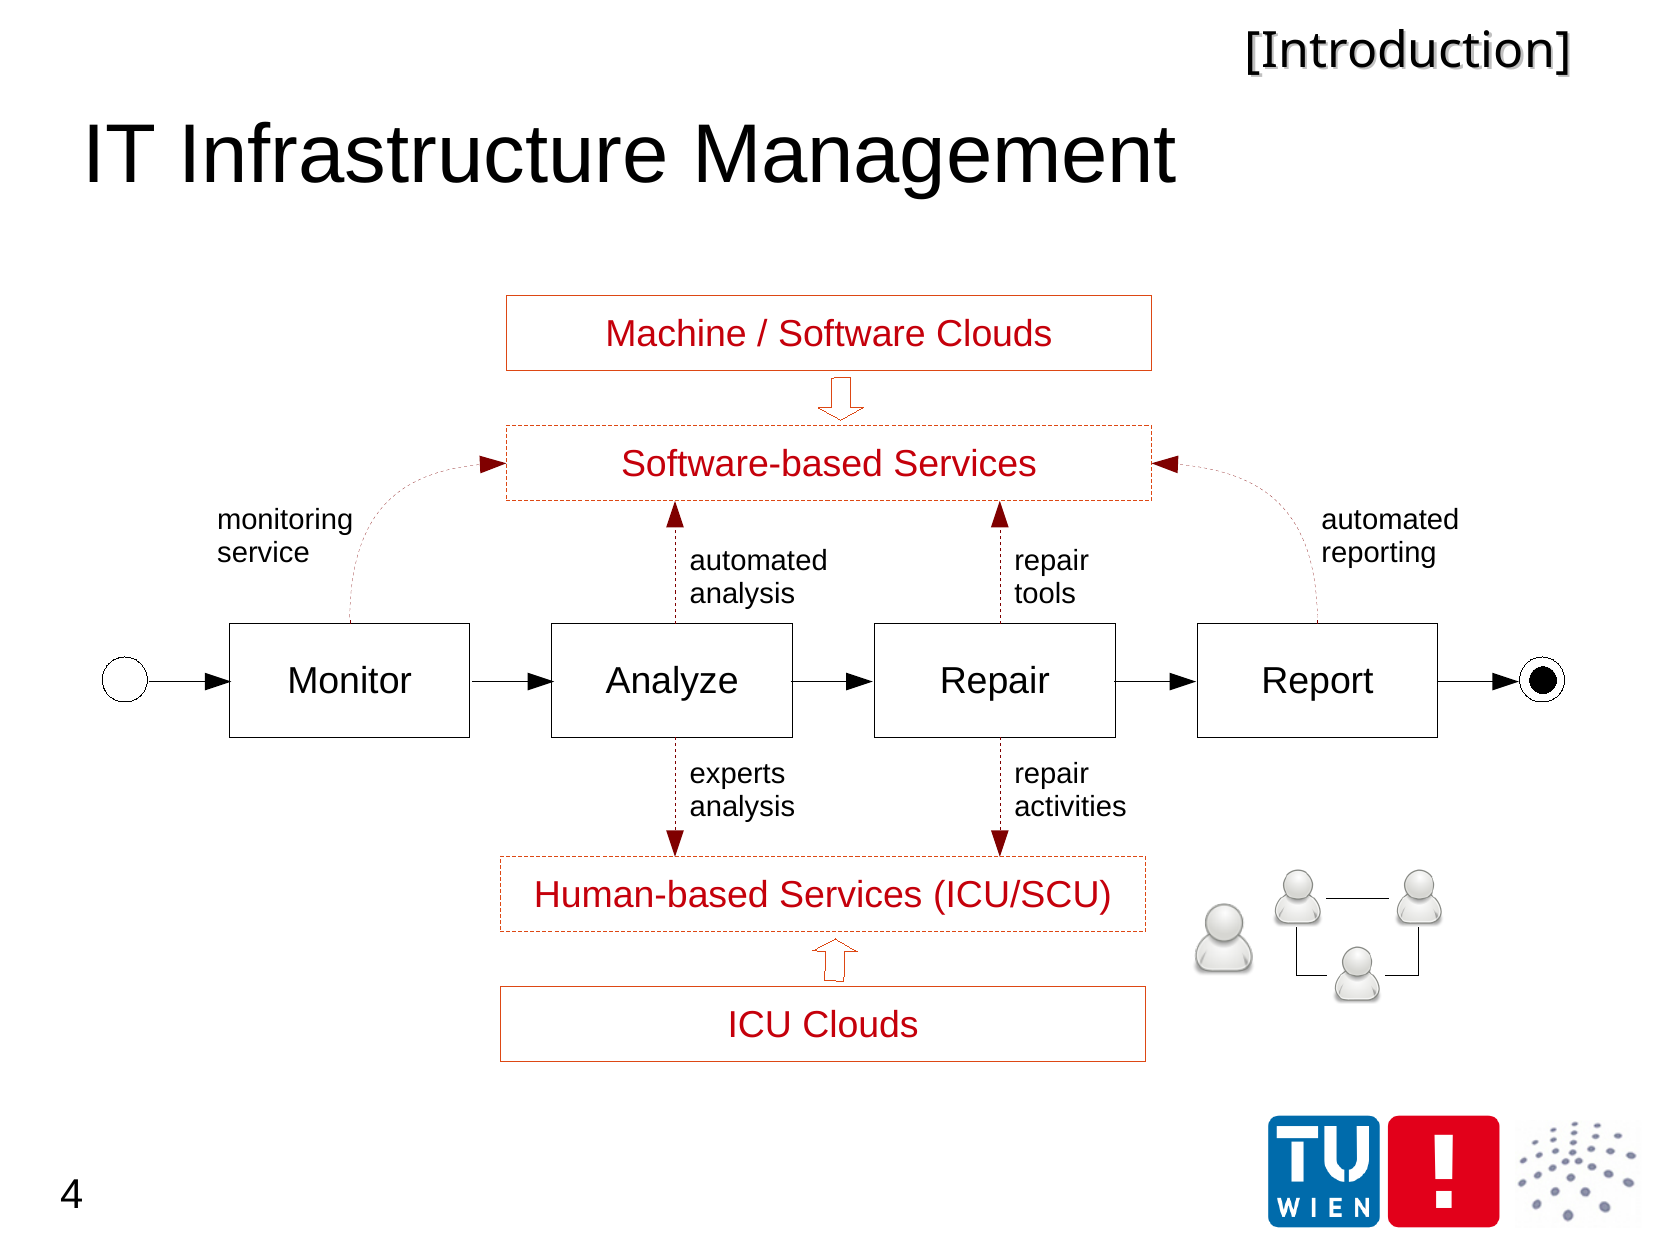

[Introduction]
# IT Infrastructure Management
Machine / Software Clouds
Software-based Services
monitoring
service
automated
reporting
automated
analysis
repair
tools
Monitor
Analyze
Repair
Report
experts
analysis
repair
activities
Human-based Services (ICU/SCU)
ICU Clouds
4